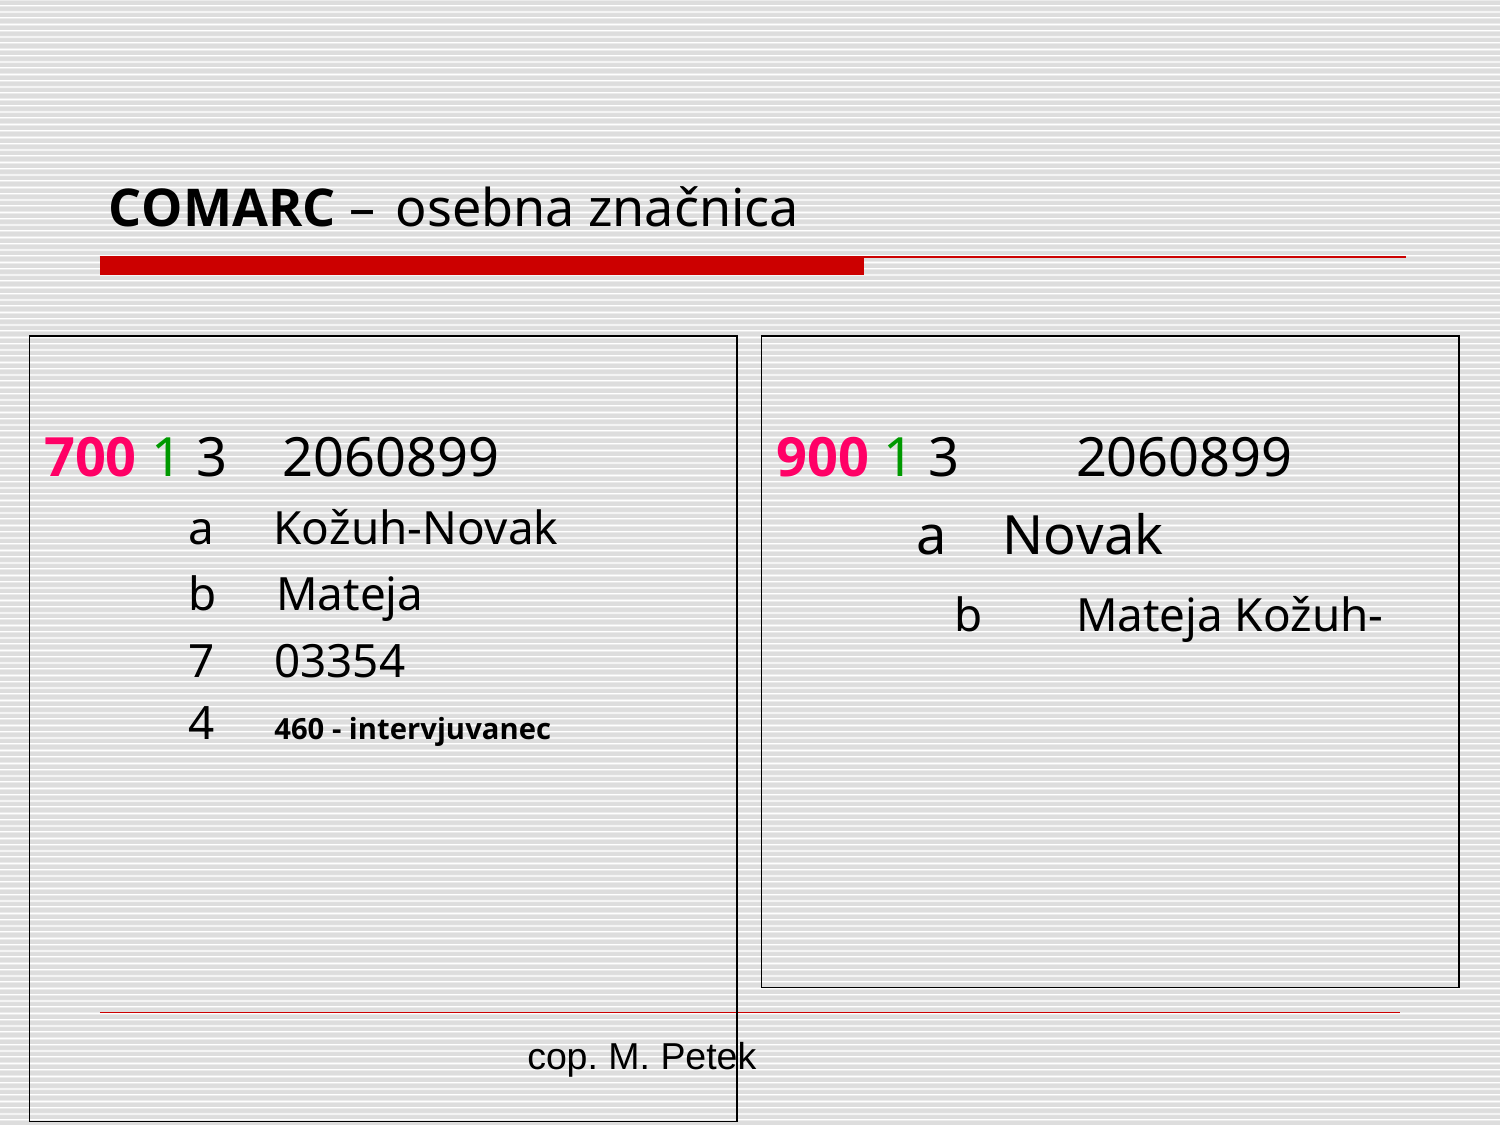

# COMARC – osebna značnica
700 1 3 2060899
 a Kožuh-Novak
 b Mateja
 7 03354
 4 460 - intervjuvanec
900 1 3	2060899
 a Novak
		 b	Mateja Kožuh-
cop. M. Petek